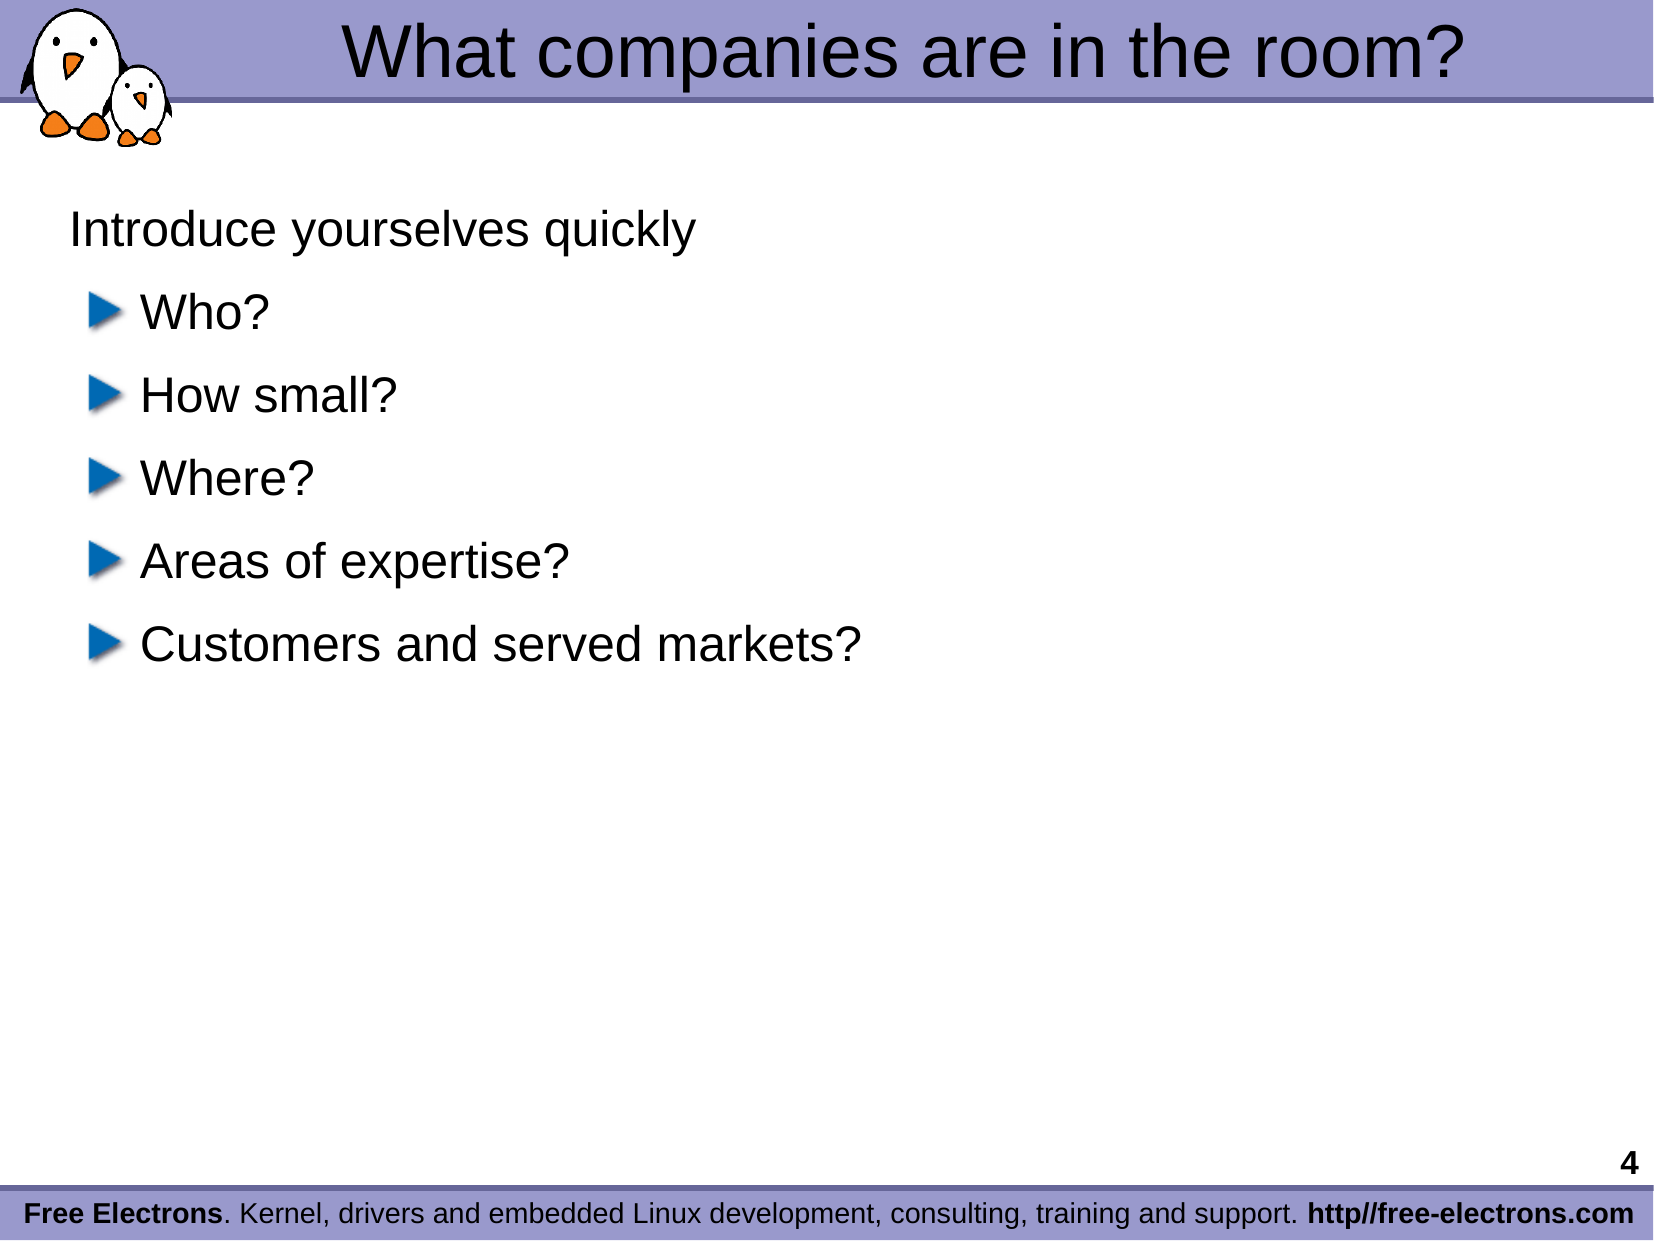

# What companies are in the room?
Introduce yourselves quickly
Who?
How small?
Where?
Areas of expertise?
Customers and served markets?